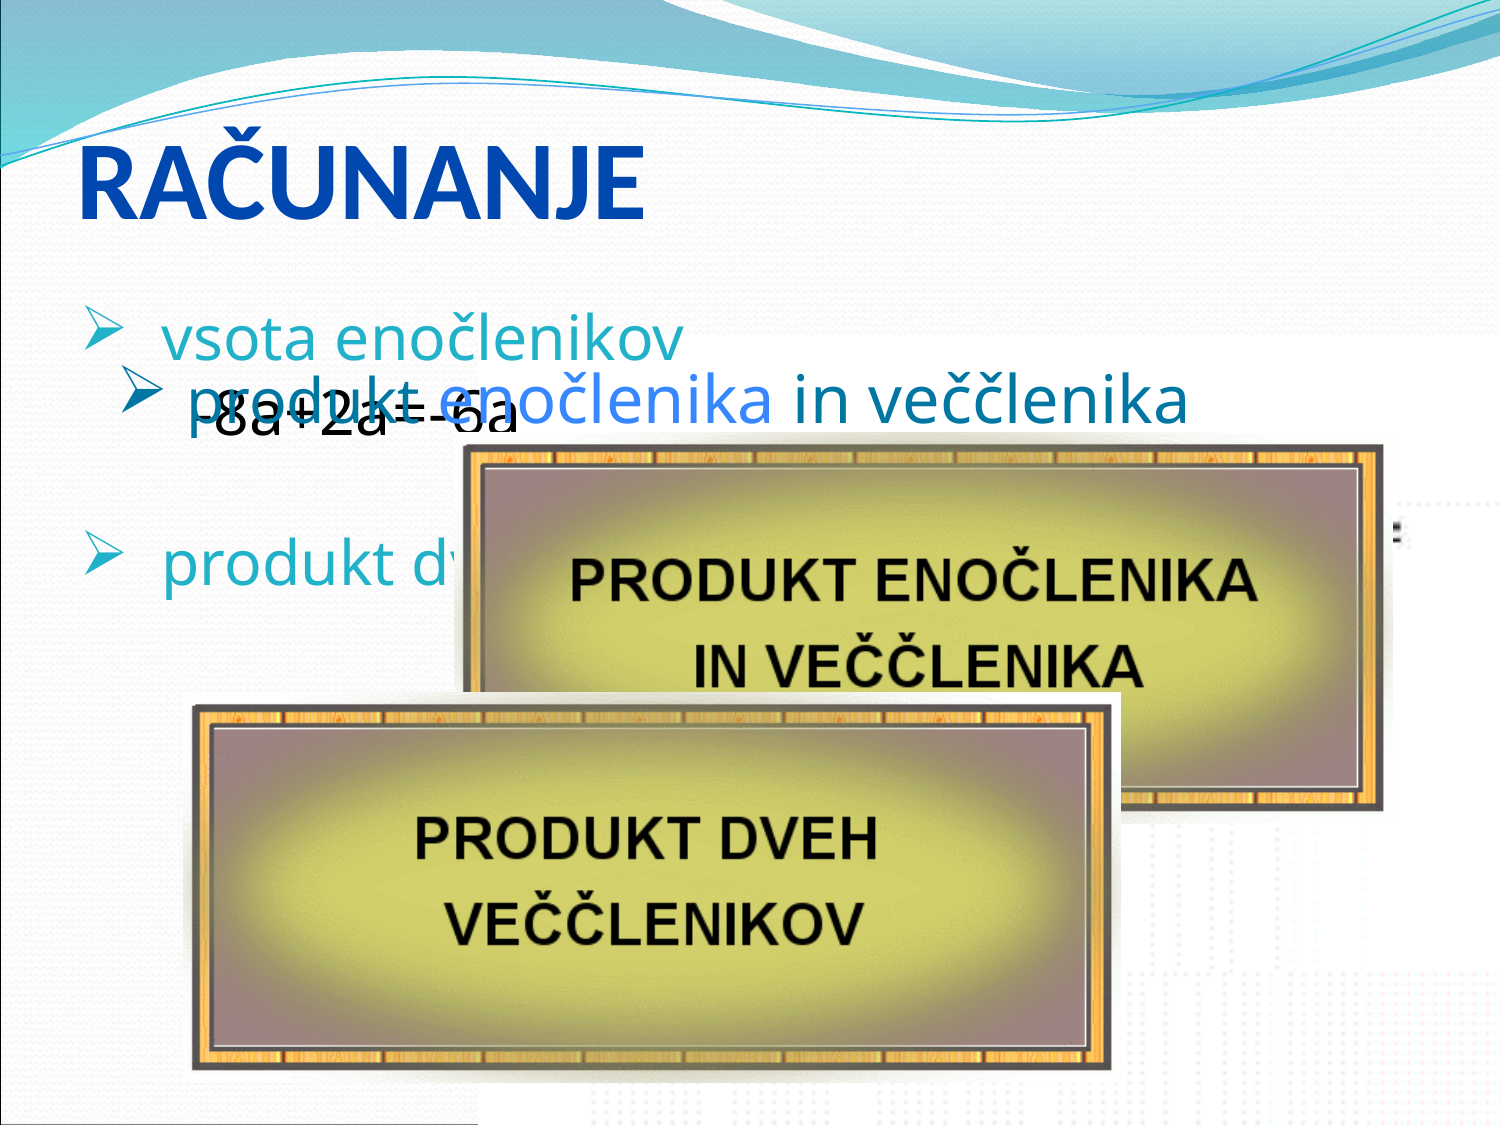

# RAČUNANJE
 vsota enočlenikov
 -8a+2a =- 6a
 produkt dveh veččlenikov
 produkt enočlenika in veččlenika